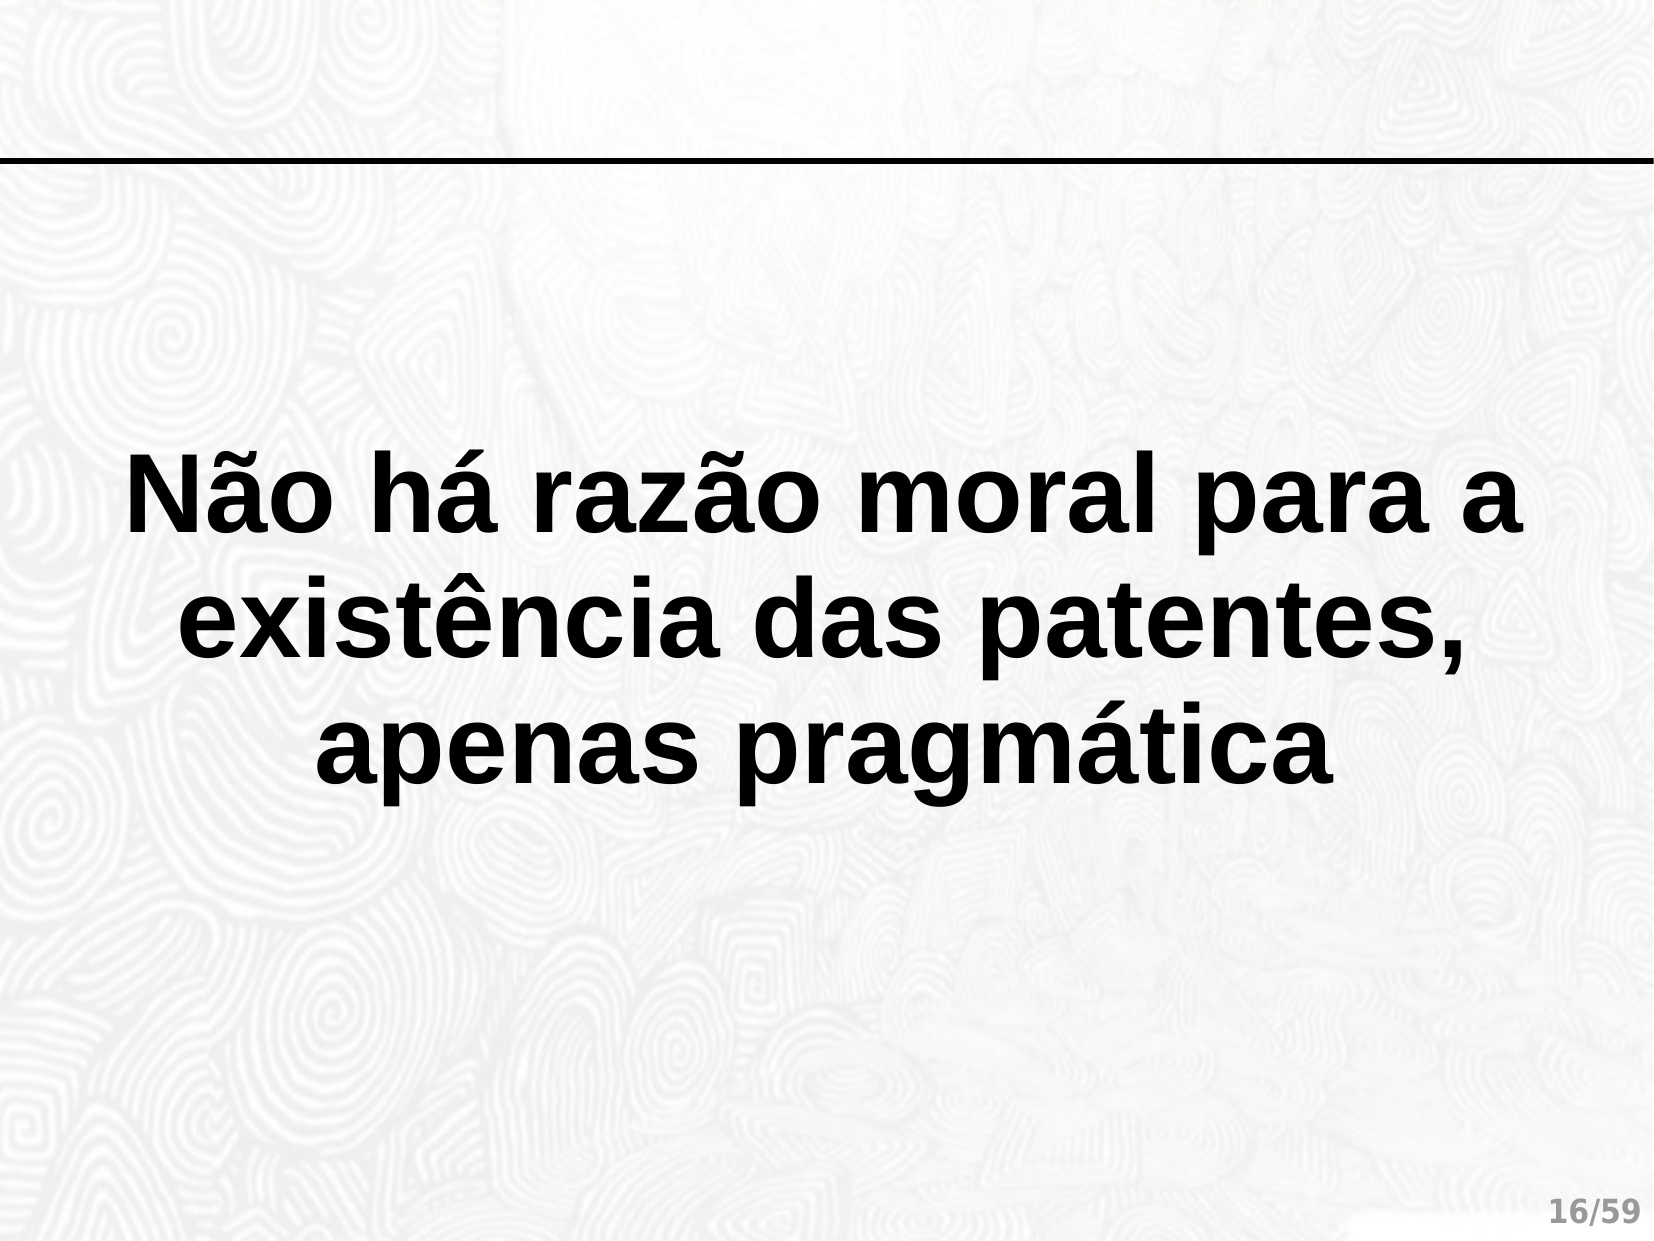

# Não há razão moral para a existência das patentes, apenas pragmática
16